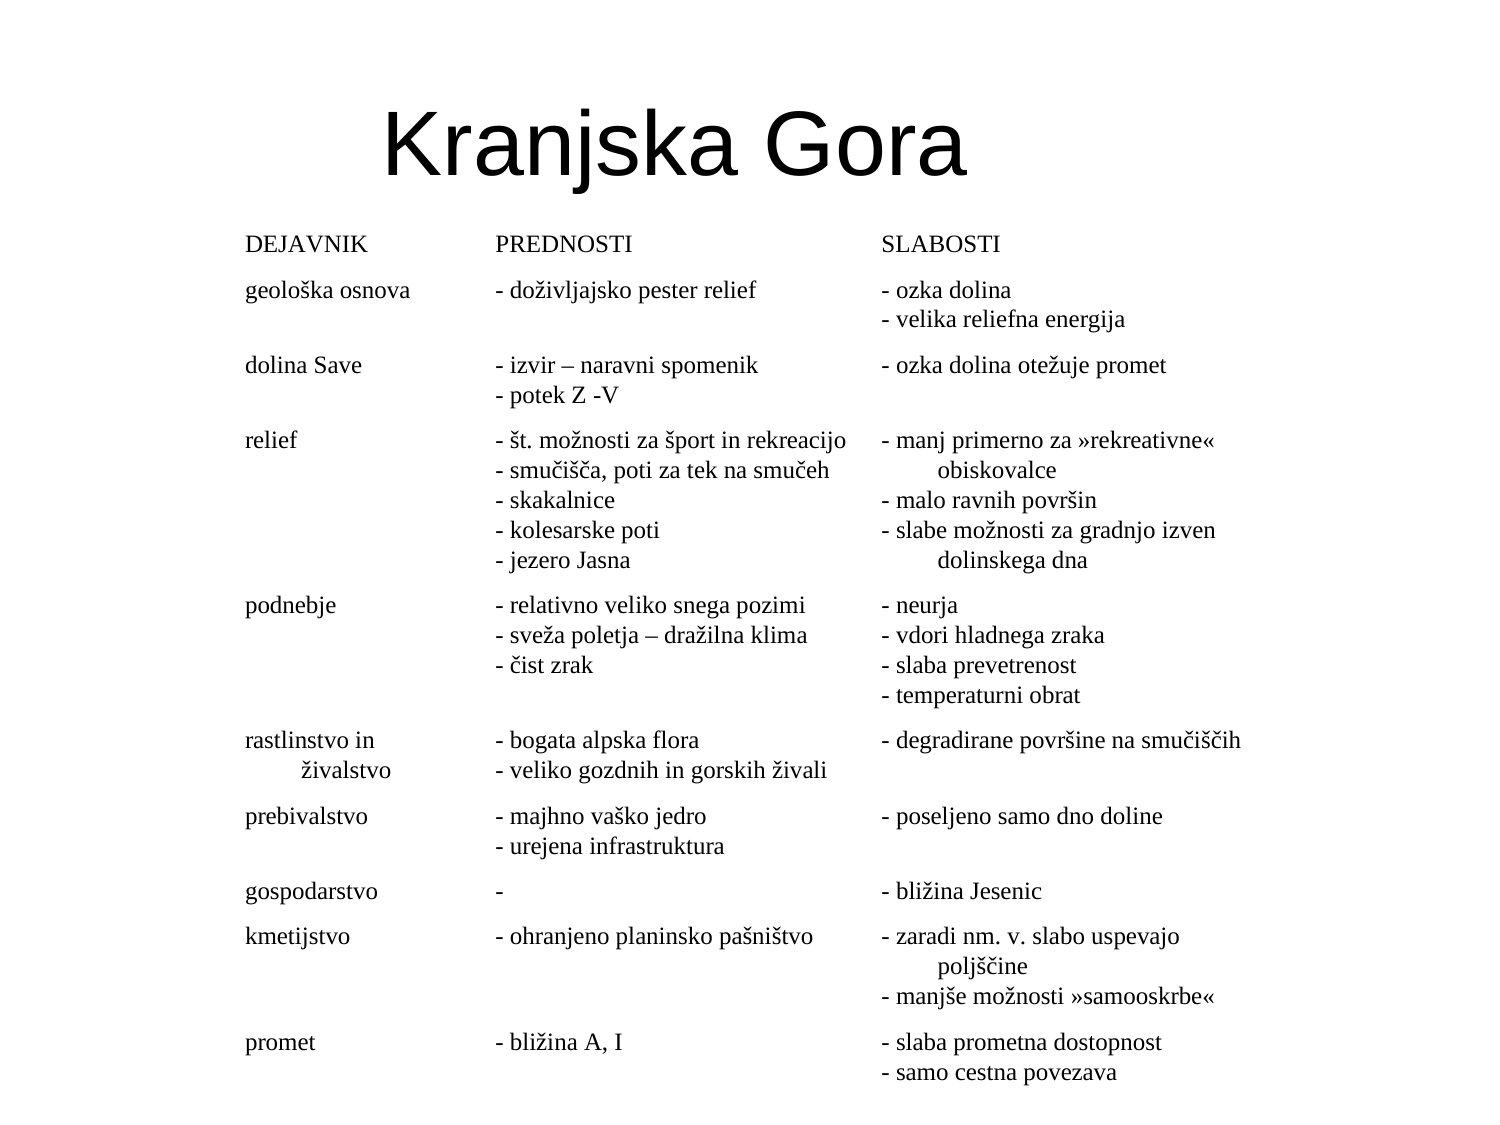

# Kranjska Gora
| DEJAVNIK | PREDNOSTI | SLABOSTI |
| --- | --- | --- |
| geološka osnova | - doživljajsko pester relief | - ozka dolina - velika reliefna energija |
| dolina Save | - izvir – naravni spomenik - potek Z -V | - ozka dolina otežuje promet |
| relief | - št. možnosti za šport in rekreacijo - smučišča, poti za tek na smučeh - skakalnice - kolesarske poti - jezero Jasna | - manj primerno za »rekreativne« obiskovalce - malo ravnih površin - slabe možnosti za gradnjo izven dolinskega dna |
| podnebje | - relativno veliko snega pozimi - sveža poletja – dražilna klima - čist zrak | - neurja - vdori hladnega zraka - slaba prevetrenost - temperaturni obrat |
| rastlinstvo in živalstvo | - bogata alpska flora - veliko gozdnih in gorskih živali | - degradirane površine na smučiščih |
| prebivalstvo | - majhno vaško jedro - urejena infrastruktura | - poseljeno samo dno doline |
| gospodarstvo | - | - bližina Jesenic |
| kmetijstvo | - ohranjeno planinsko pašništvo | - zaradi nm. v. slabo uspevajo poljščine - manjše možnosti »samooskrbe« |
| promet | - bližina A, I | - slaba prometna dostopnost - samo cestna povezava |